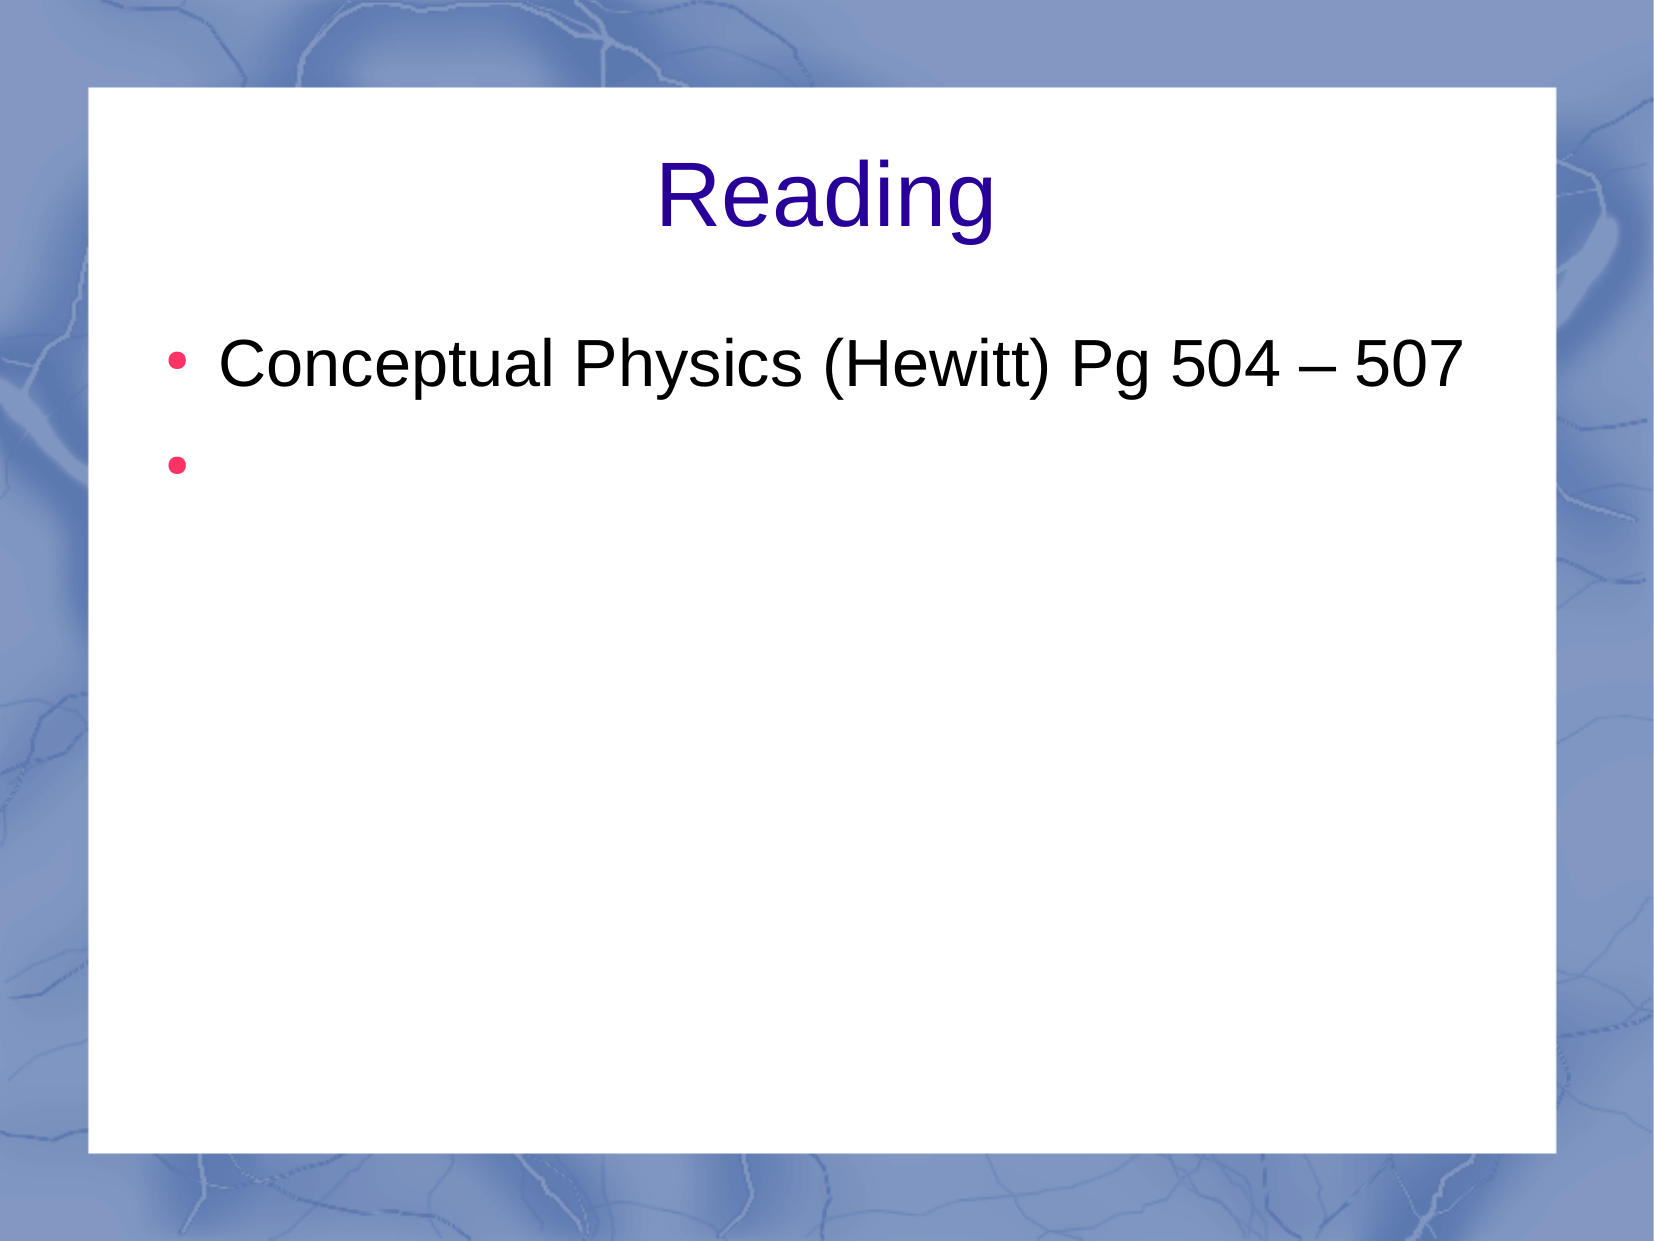

# Reading
Conceptual Physics (Hewitt) Pg 504 – 507